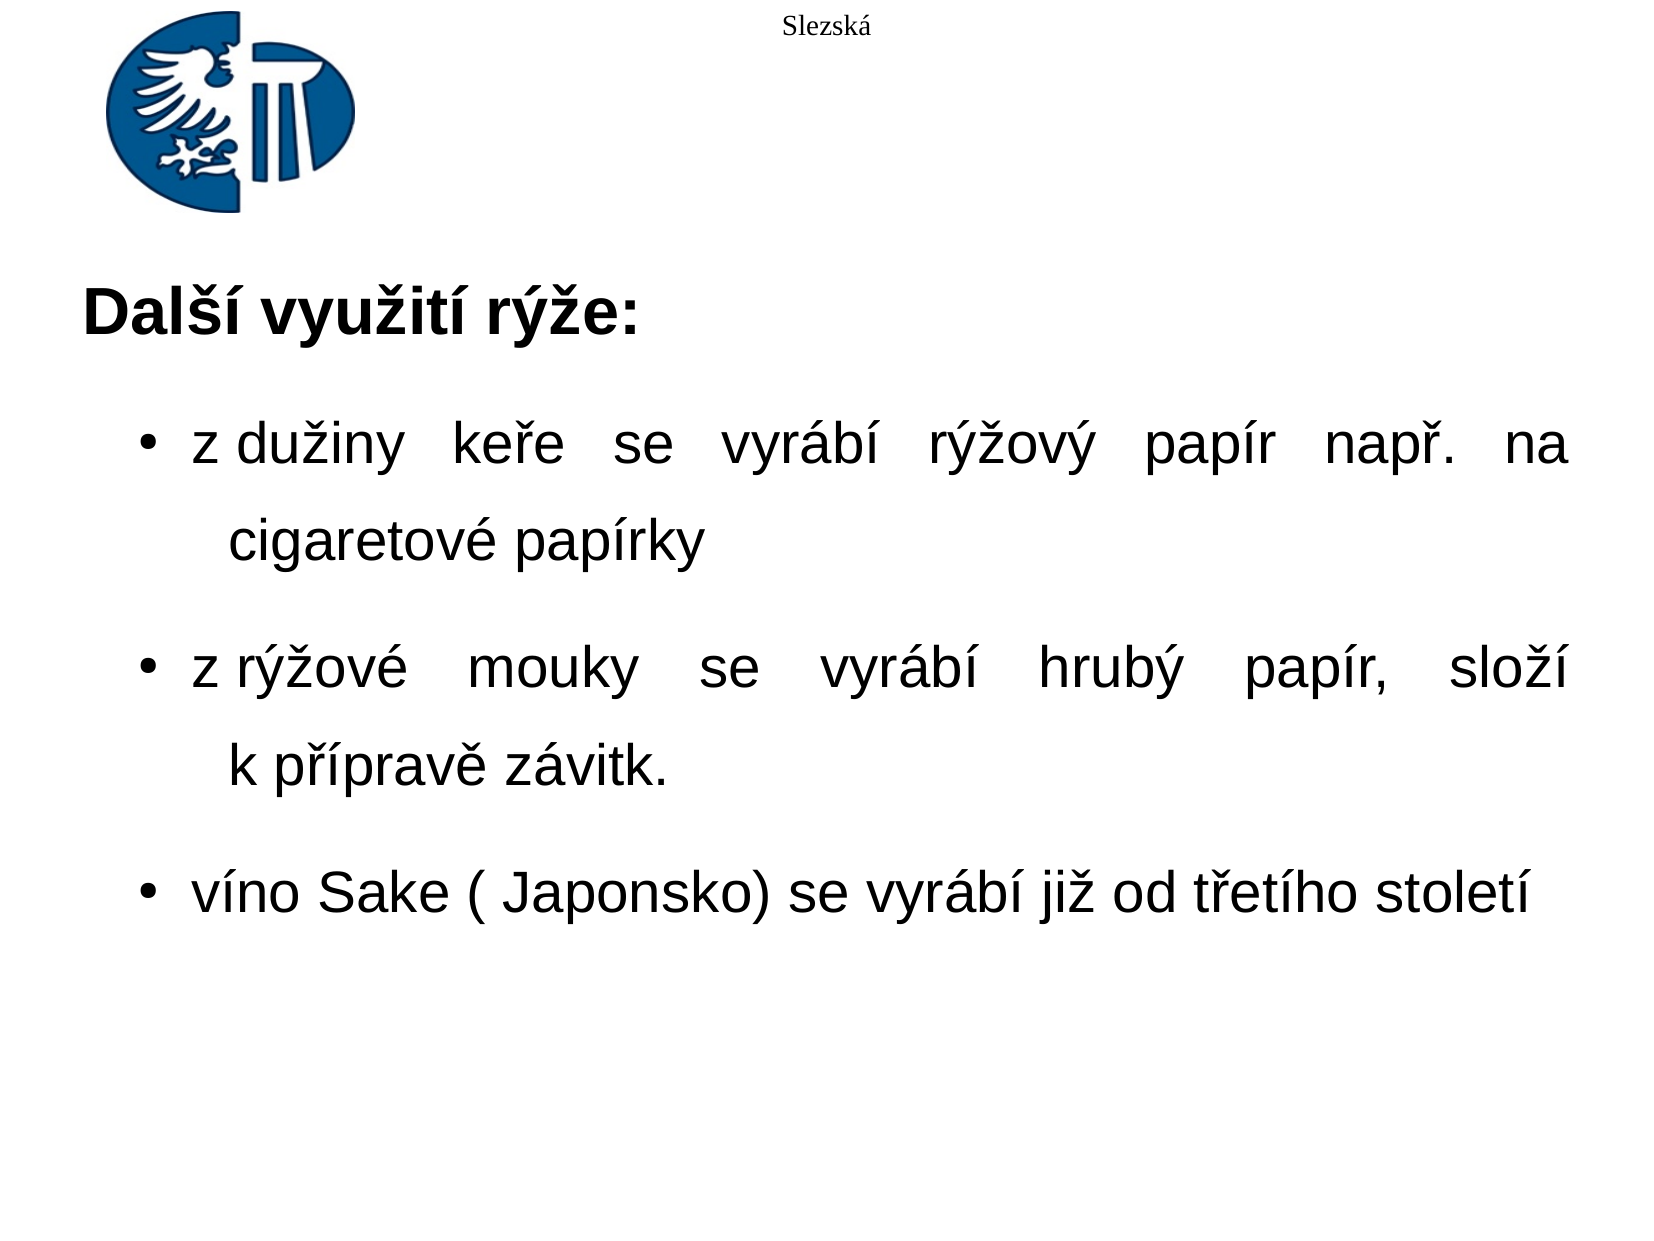

ahoj
# Další využití rýže:
z dužiny keře se vyrábí rýžový papír např. na cigaretové papírky
z rýžové mouky se vyrábí hrubý papír, složí k přípravě závitk.
víno Sake ( Japonsko) se vyrábí již od třetího století